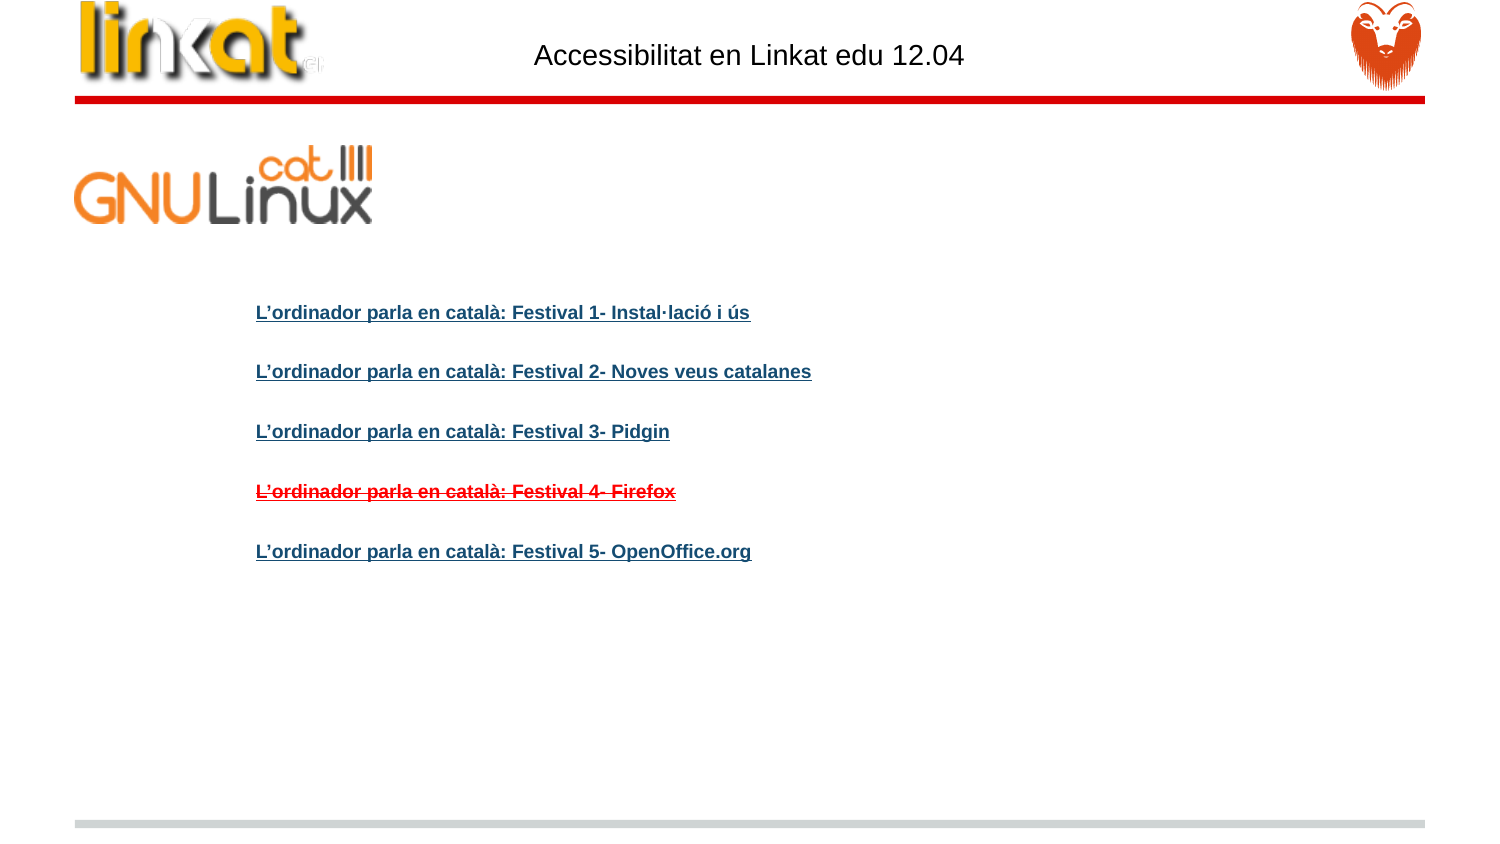

L’ordinador parla en català: Festival 1- Instal·lació i ús
L’ordinador parla en català: Festival 2- Noves veus catalanes
L’ordinador parla en català: Festival 3- Pidgin
L’ordinador parla en català: Festival 4- Firefox
L’ordinador parla en català: Festival 5- OpenOffice.org